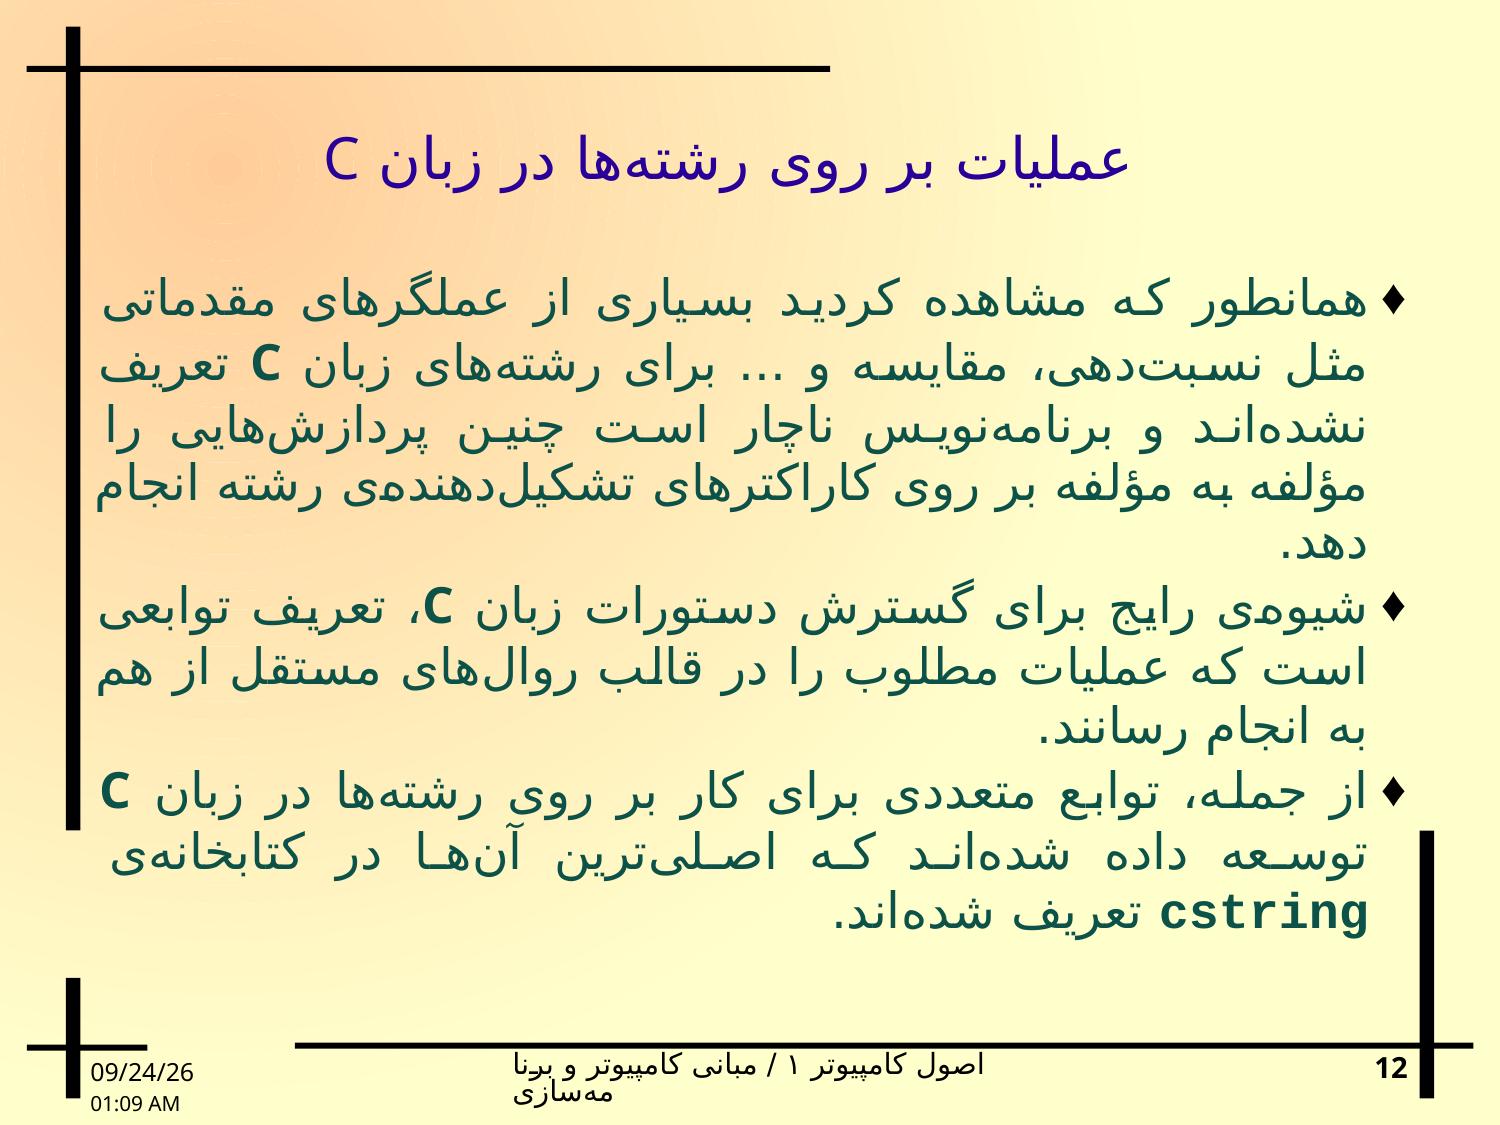

# عملیات بر روی رشته‌ها در زبان C
همانطور که مشاهده کردید بسیاری از عملگرهای مقدماتی مثل نسبت‌دهی، مقایسه و ... برای رشته‌های زبان C تعریف نشده‌اند و برنامه‌نویس ناچار است چنین پردازش‌هایی را مؤلفه به مؤلفه بر روی کاراکترهای تشکیل‌دهنده‌ی رشته انجام دهد.
شیوه‌ی رایج برای گسترش دستورات زبان C، تعریف توابعی است که عملیات مطلوب را در قالب روال‌های مستقل از هم به انجام رسانند.
از جمله، توابع متعددی برای کار بر روی رشته‌ها در زبان C توسعه داده شده‌اند که اصلی‌ترین آن‌ها در کتابخانه‌ی cstring تعریف شده‌اند.
اصول کامپیوتر ۱ / مبانی کامپیوتر و برنامه‌سازی
12